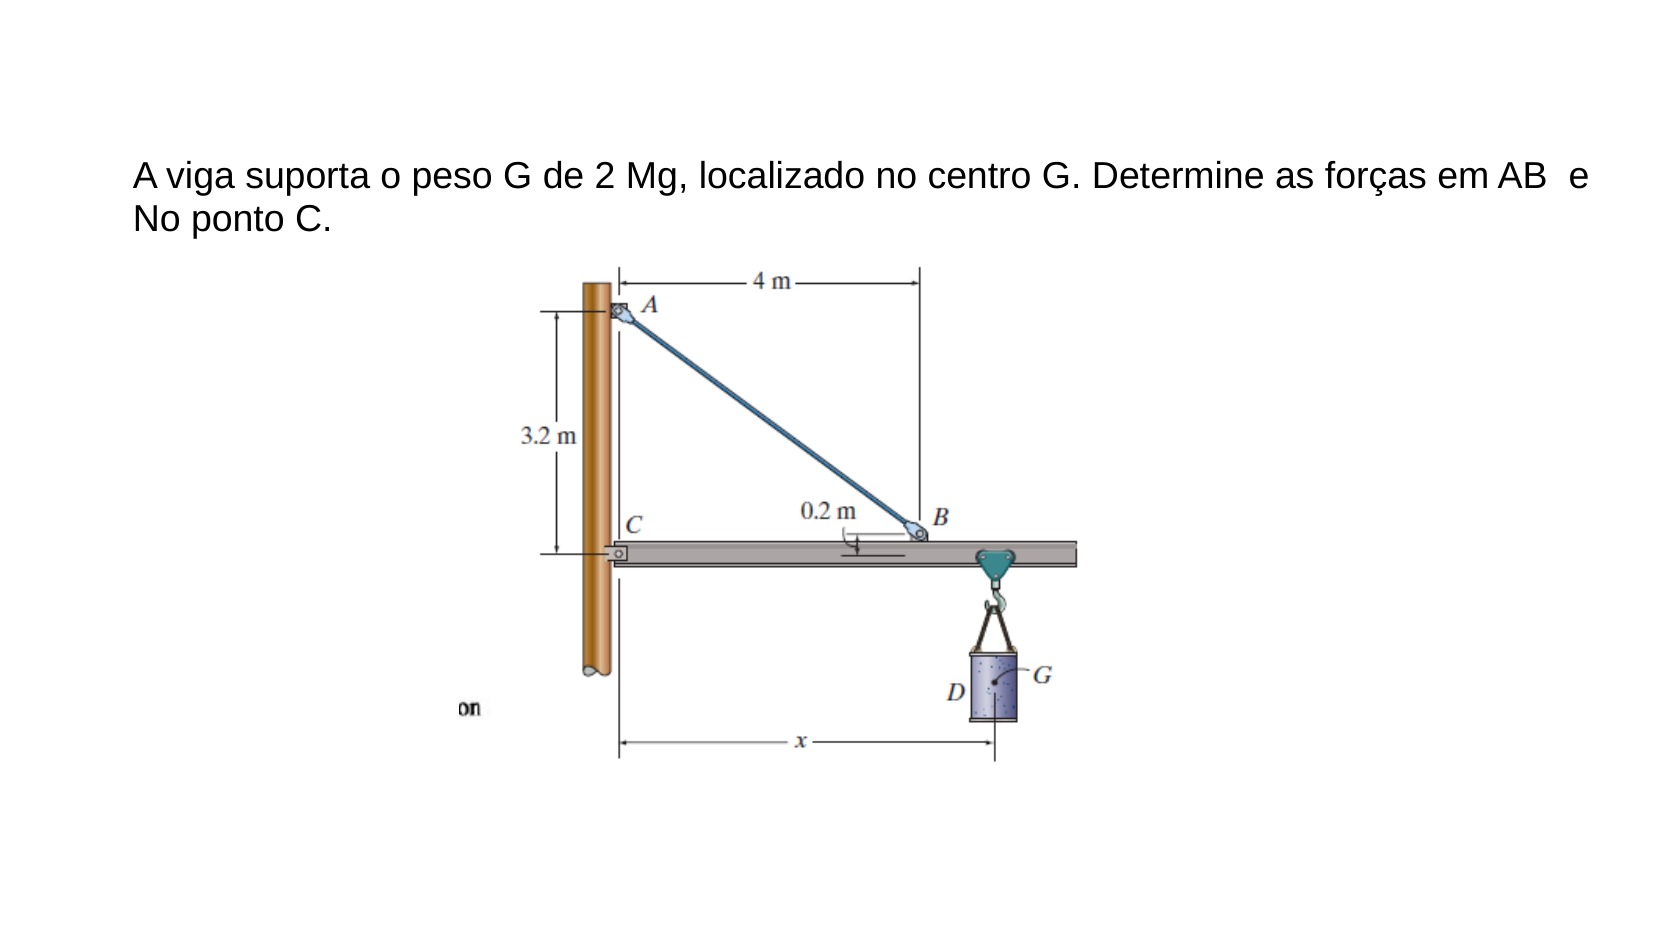

A viga suporta o peso G de 2 Mg, localizado no centro G. Determine as forças em AB e
No ponto C.